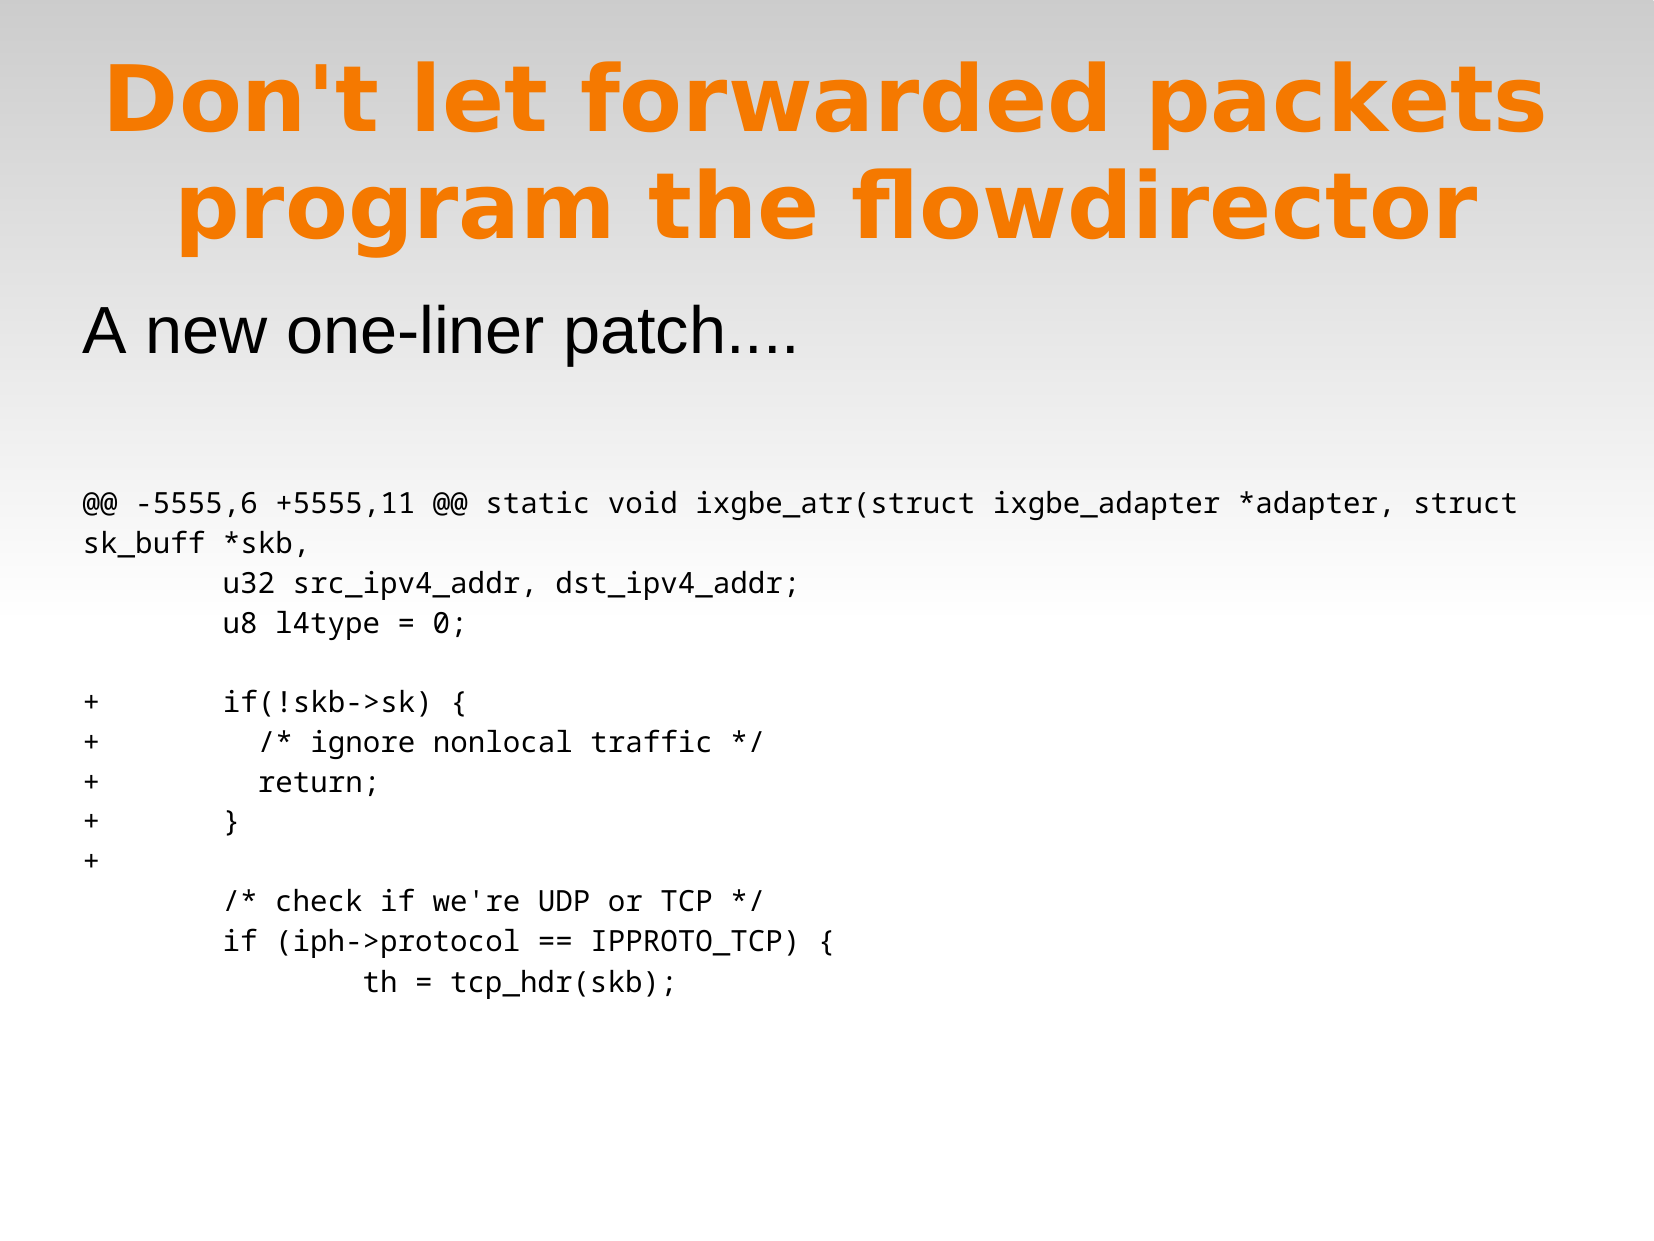

# Don't let forwarded packets program the flowdirector
A new one-liner patch....
@@ -5555,6 +5555,11 @@ static void ixgbe_atr(struct ixgbe_adapter *adapter, struct sk_buff *skb,
 u32 src_ipv4_addr, dst_ipv4_addr;
 u8 l4type = 0;
+ if(!skb->sk) {
+ /* ignore nonlocal traffic */
+ return;
+ }
+
 /* check if we're UDP or TCP */
 if (iph->protocol == IPPROTO_TCP) {
 th = tcp_hdr(skb);